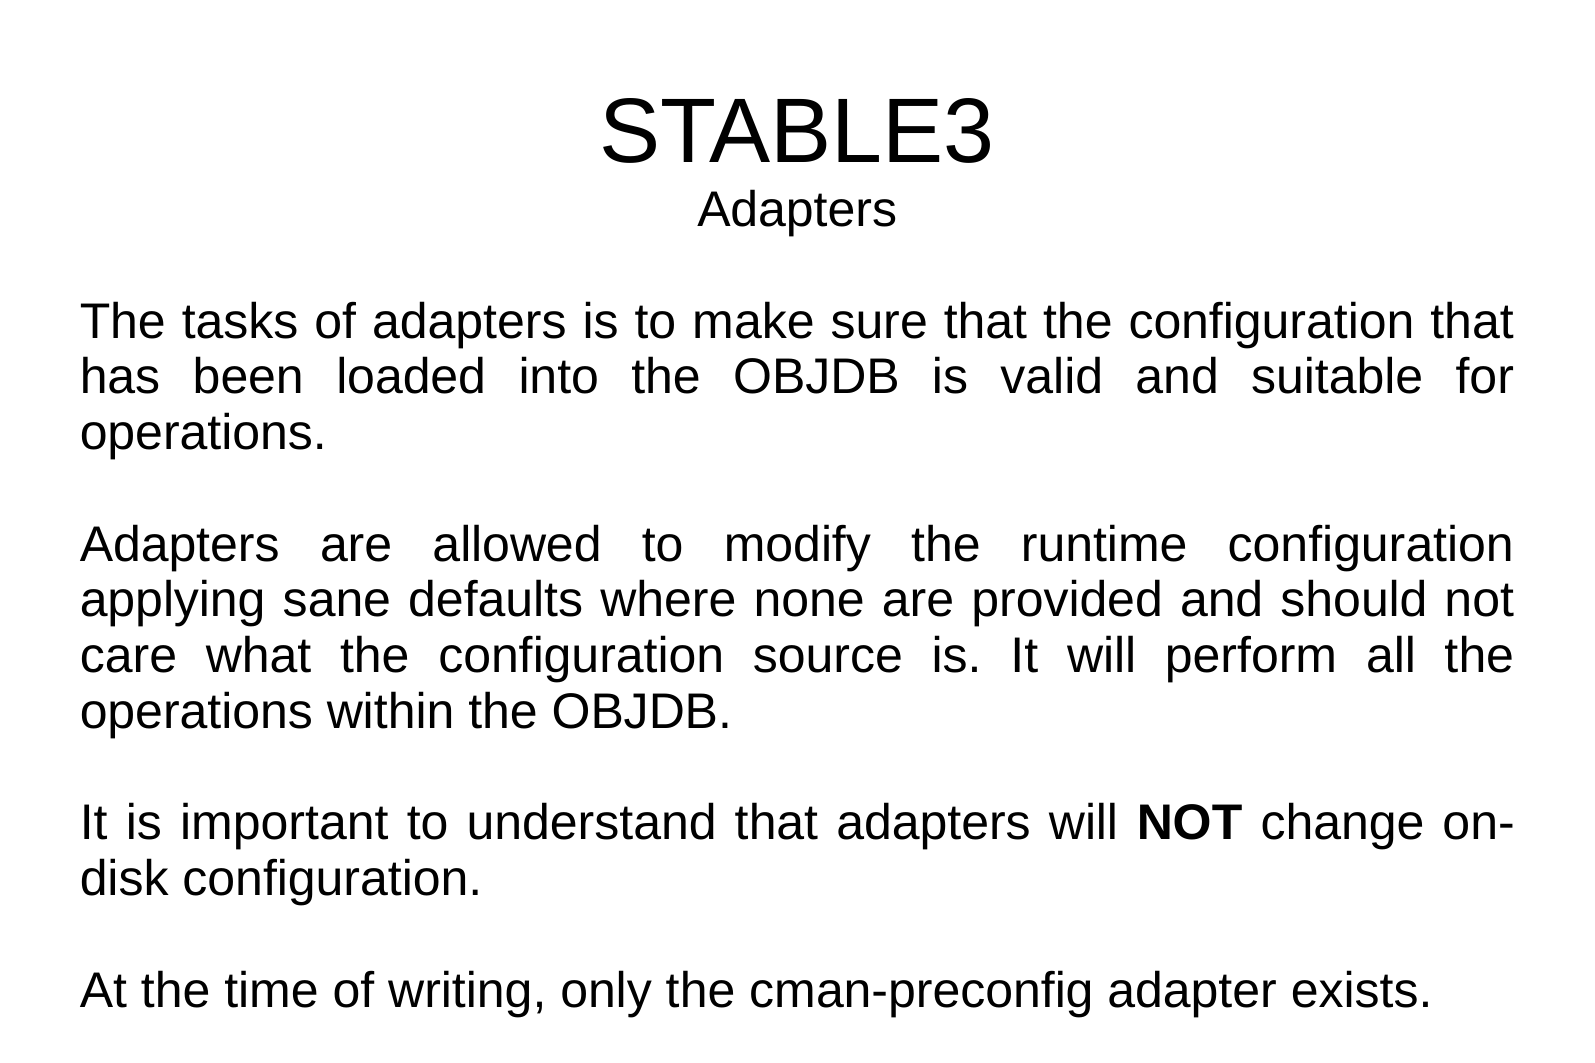

# STABLE3
Adapters
The tasks of adapters is to make sure that the configuration that has been loaded into the OBJDB is valid and suitable for operations.
Adapters are allowed to modify the runtime configuration applying sane defaults where none are provided and should not care what the configuration source is. It will perform all the operations within the OBJDB.
It is important to understand that adapters will NOT change on-disk configuration.
At the time of writing, only the cman-preconfig adapter exists.